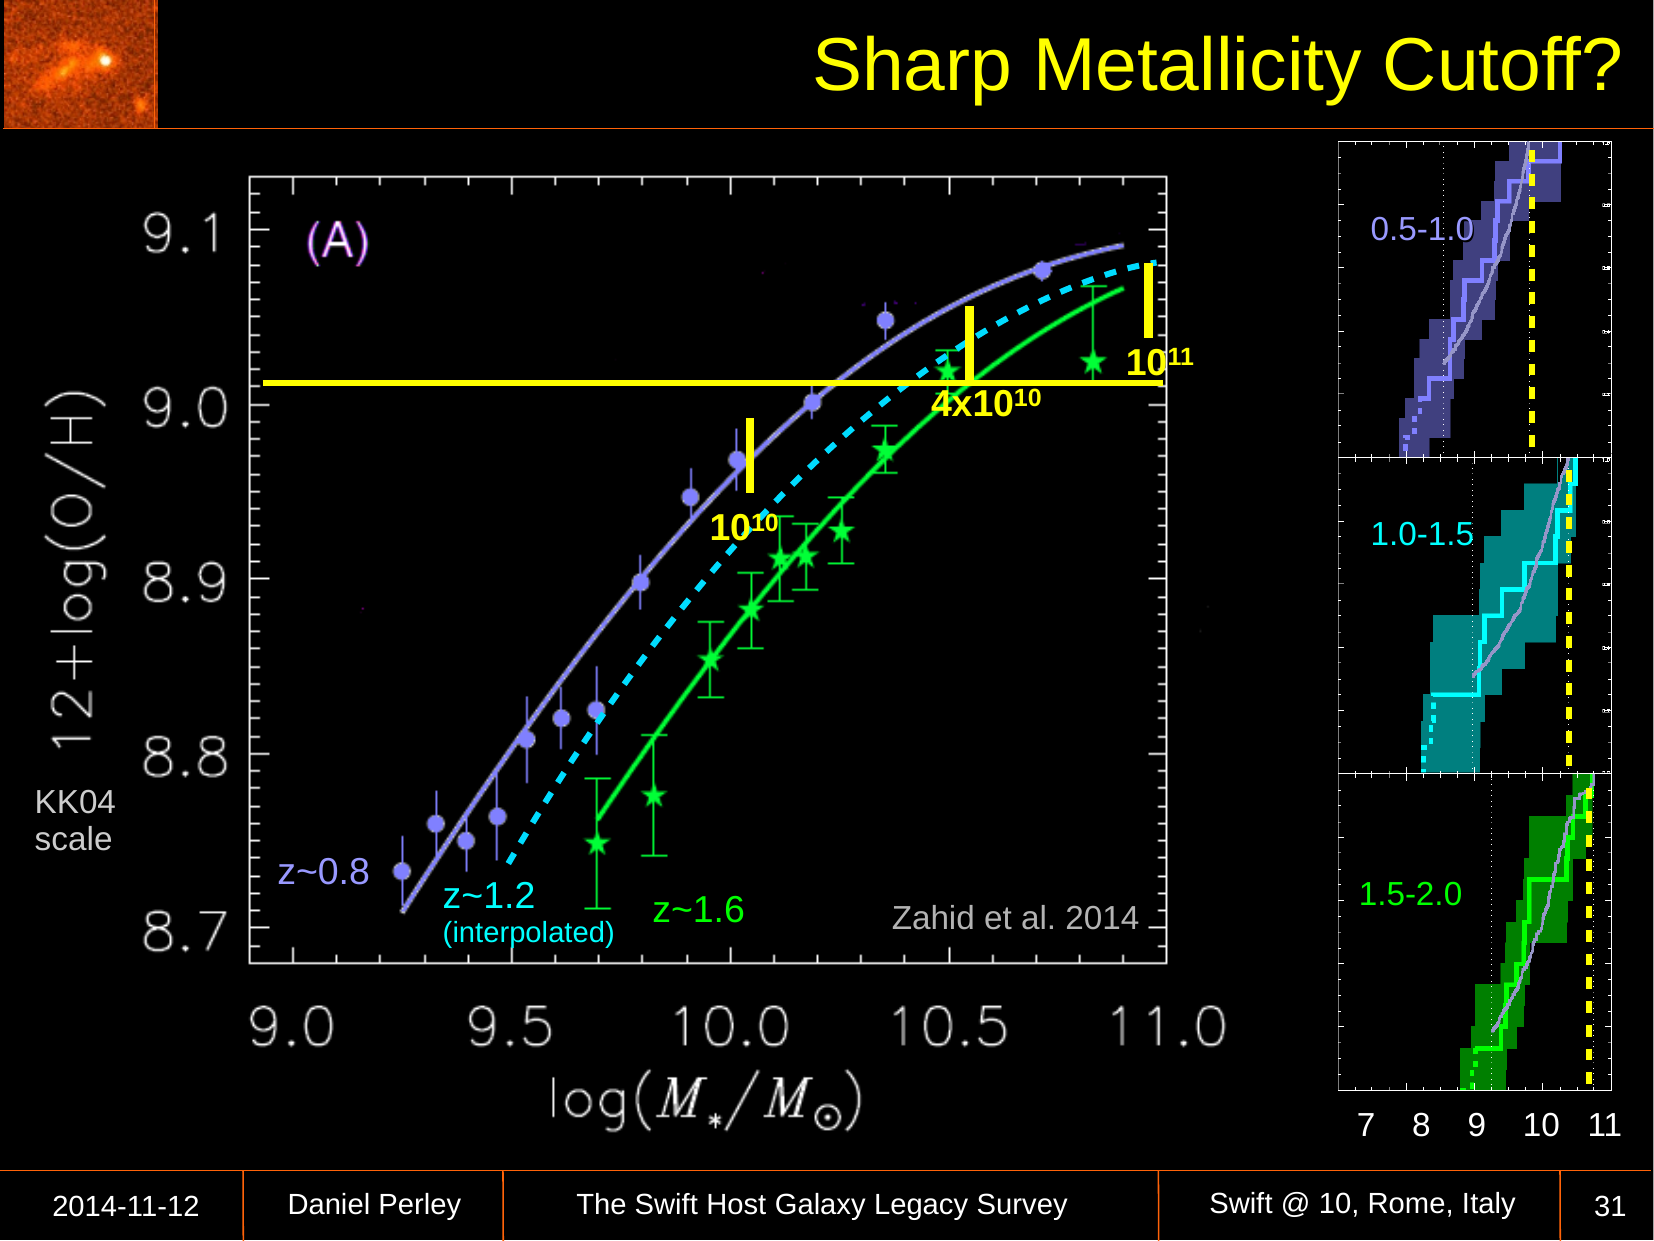

# Sharp Metallicity Cutoff?
0.5-1.0
1011
4x1010
1010
1.0-1.5
KK04
scale
z~0.8
z~1.2
(interpolated)
1.5-2.0
z~1.6
Zahid et al. 2014
7 8 9 10 11
2014-11-12
31